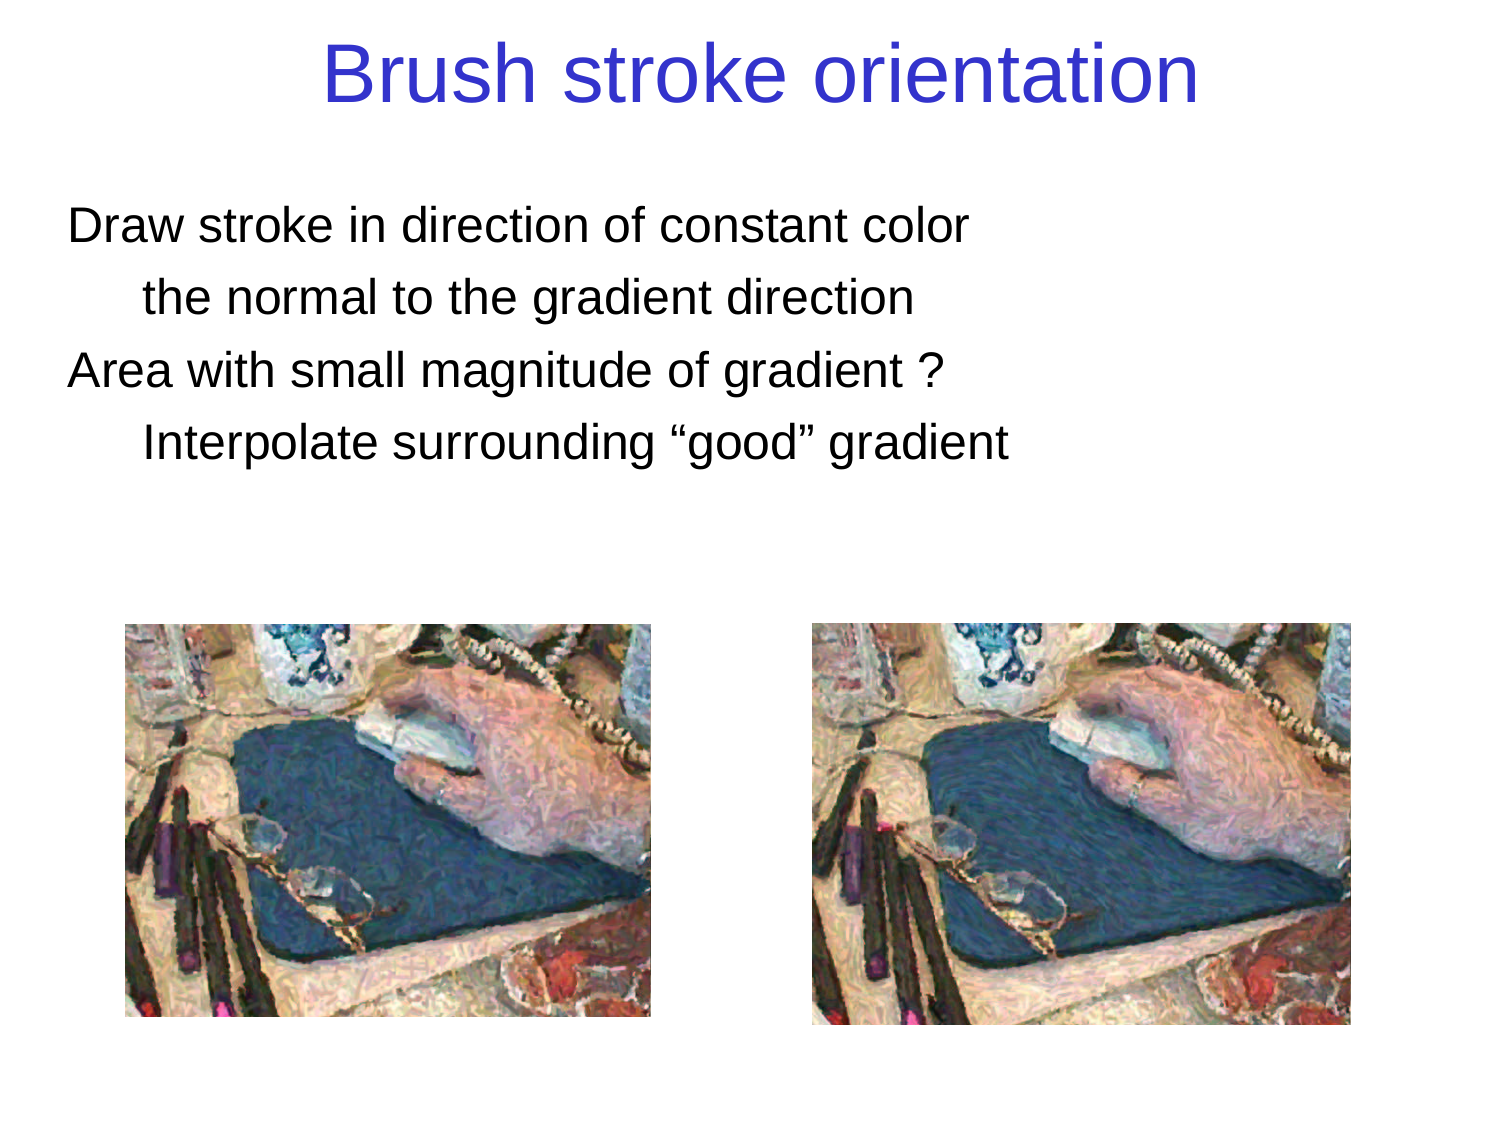

# Brush stroke orientation
Draw stroke in direction of constant color
the normal to the gradient direction
Area with small magnitude of gradient ?
Interpolate surrounding “good” gradient